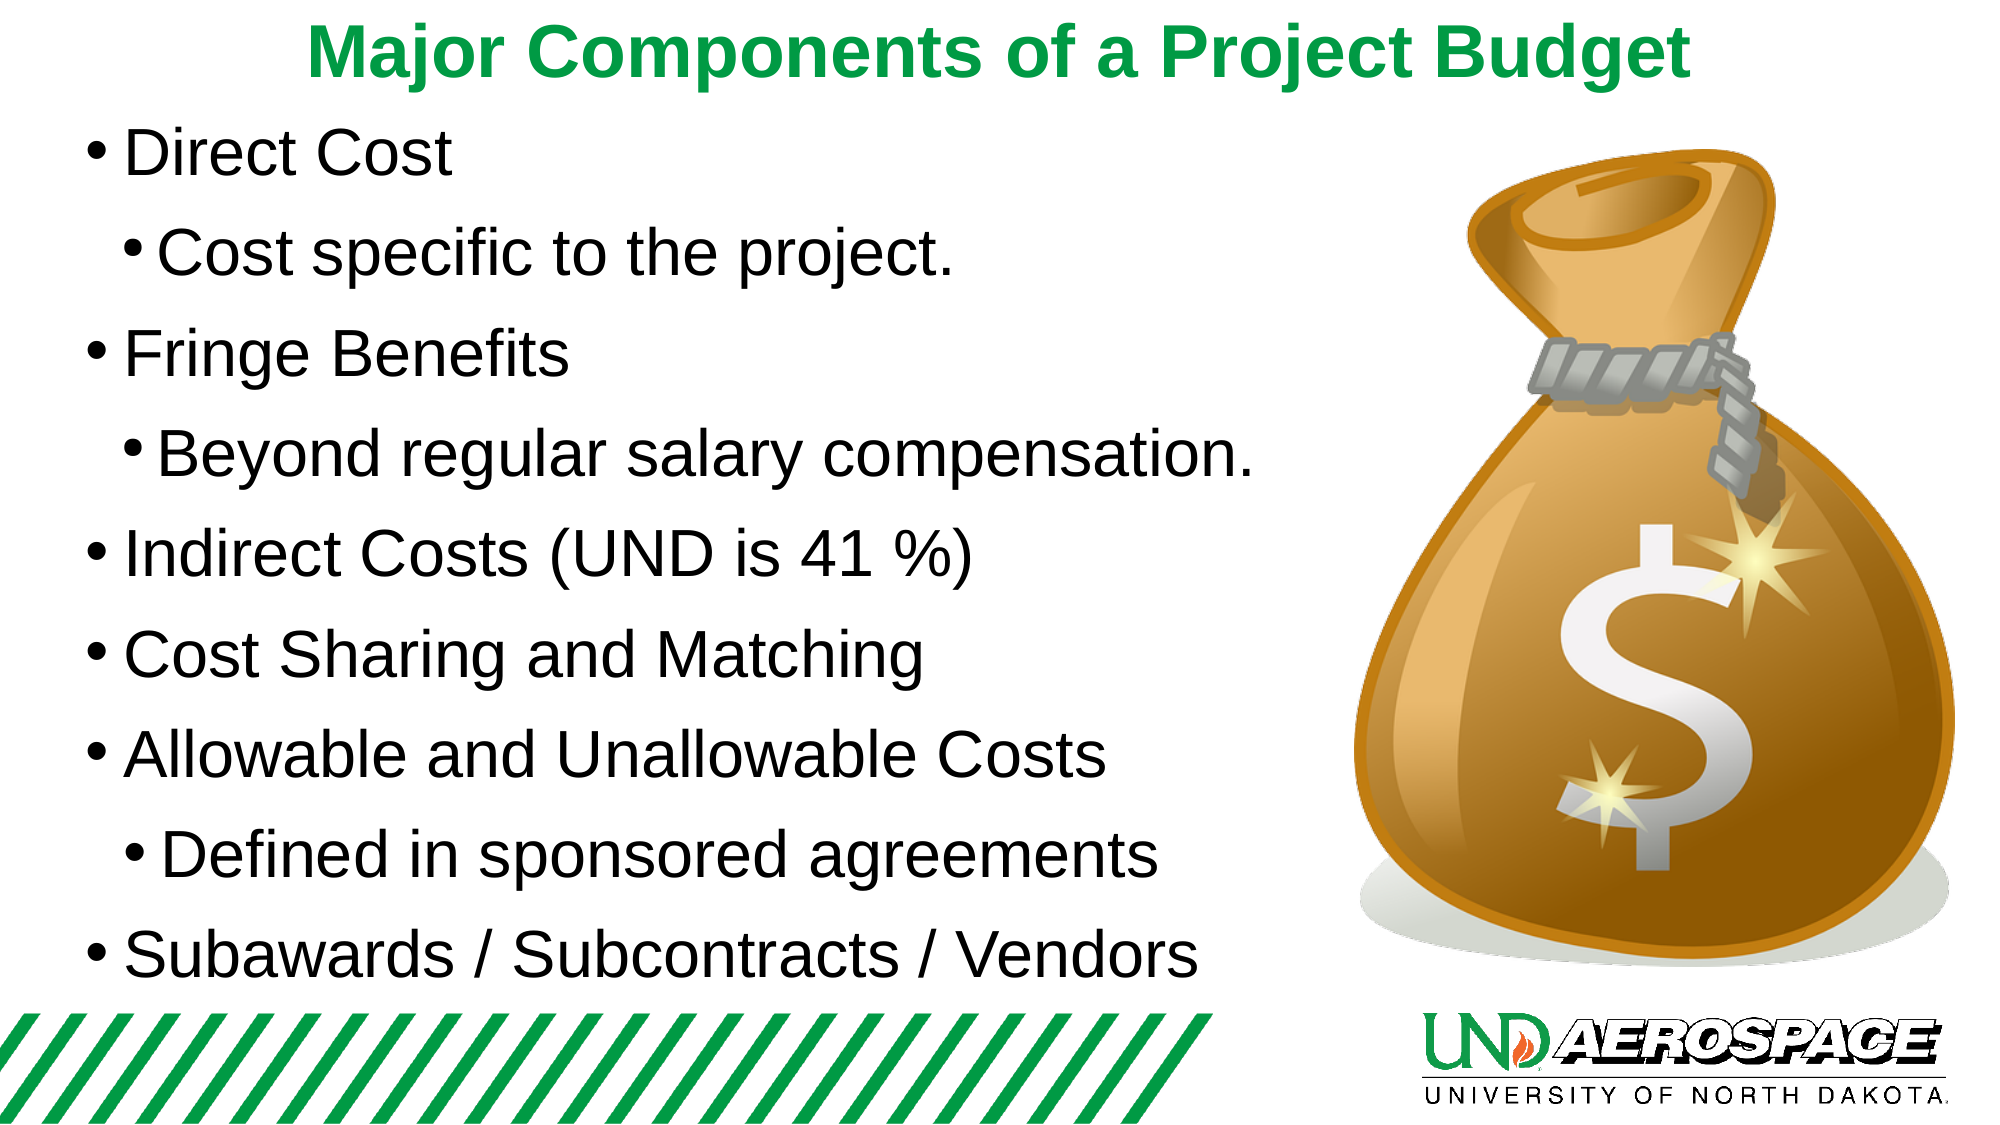

Major Components of a Project Budget
Direct Cost
Cost specific to the project.
Fringe Benefits
Beyond regular salary compensation.
Indirect Costs (UND is 41 %)
Cost Sharing and Matching
Allowable and Unallowable Costs
Defined in sponsored agreements
Subawards / Subcontracts / Vendors